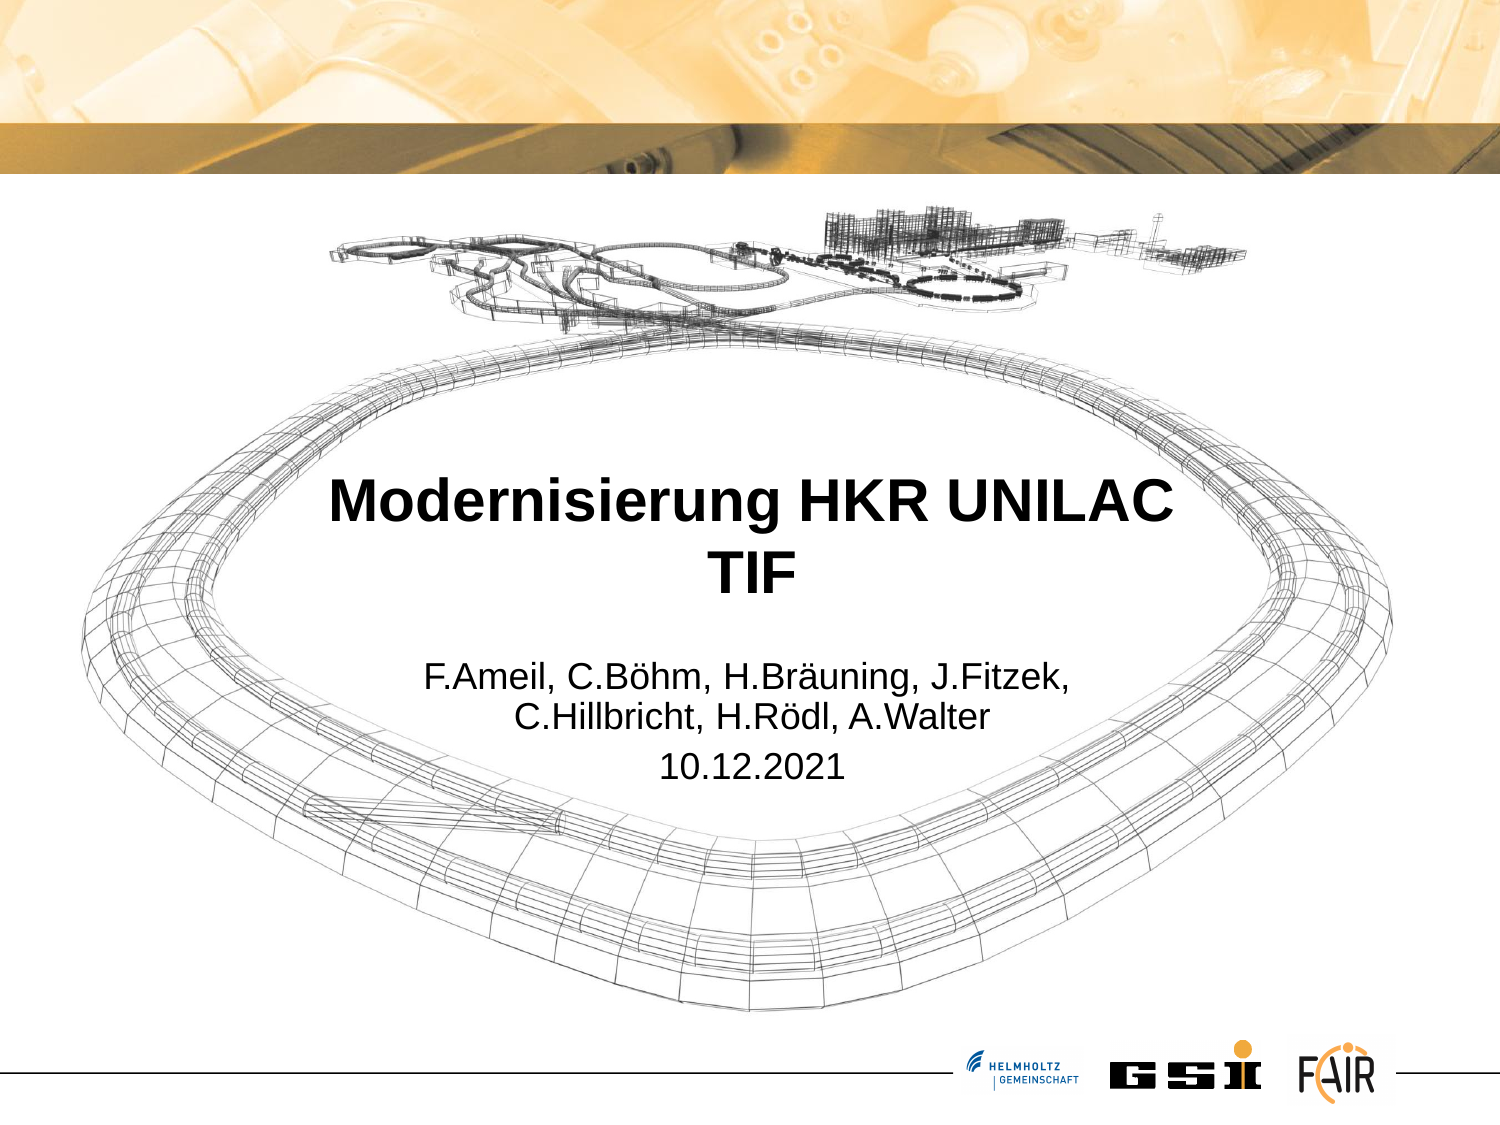

# Modernisierung HKR UNILAC TIF
F.Ameil, C.Böhm, H.Bräuning, J.Fitzek,
C.Hillbricht, H.Rödl, A.Walter
10.12.2021